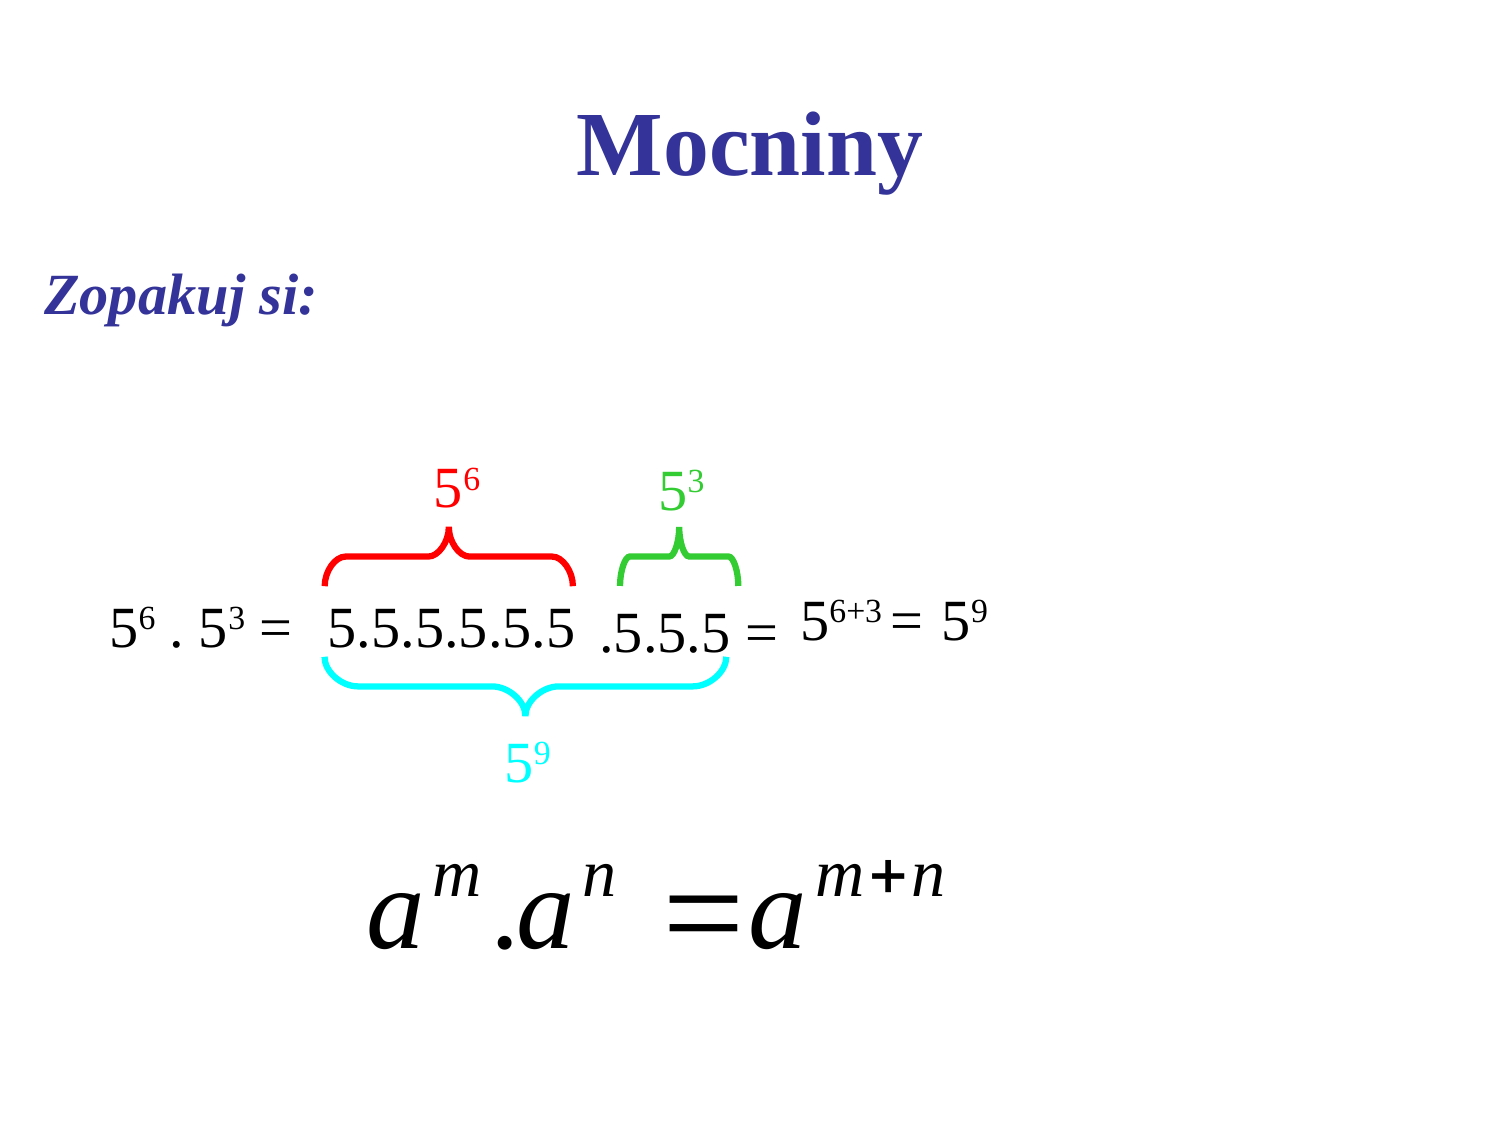

Mocniny
Zopakuj si:
56
53
56+3 =
59
56 . 53 =
5.5.5.5.5.5
.5.5.5 =
59